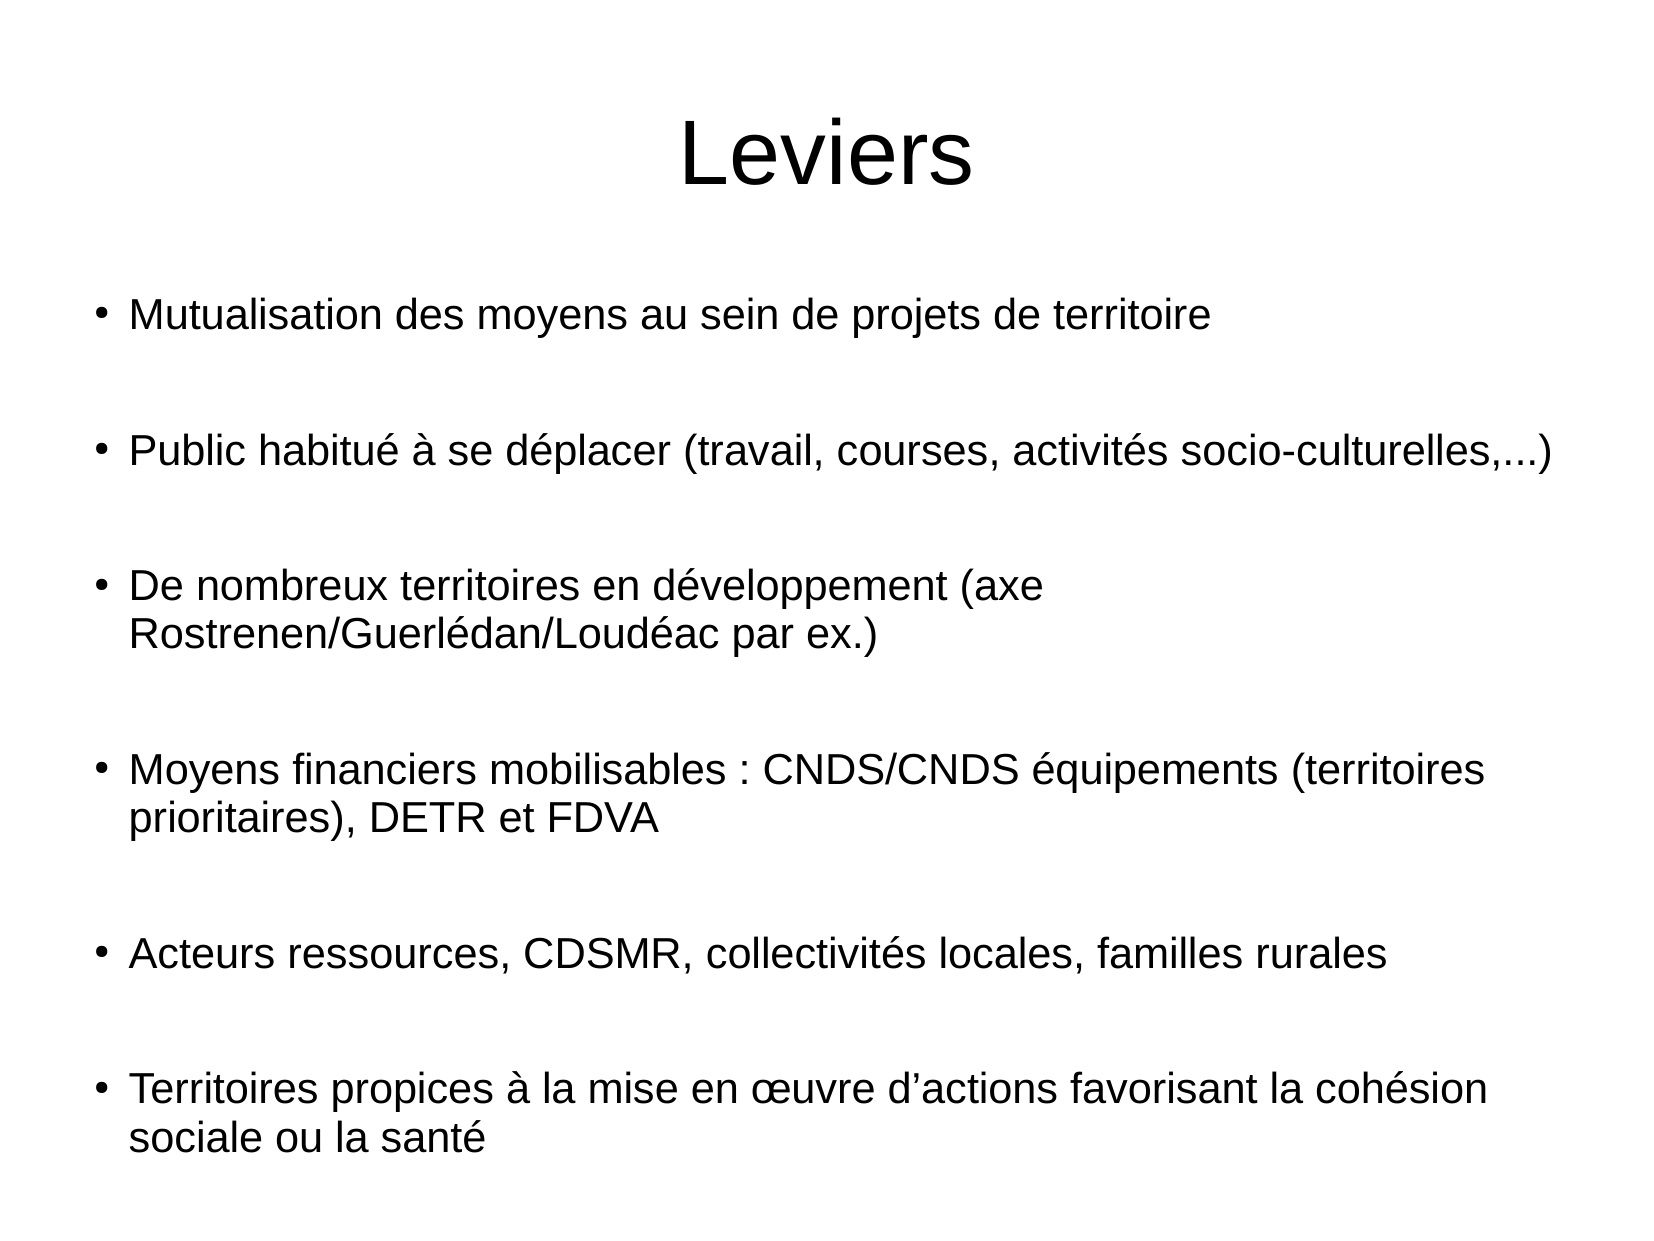

# Leviers
Mutualisation des moyens au sein de projets de territoire
Public habitué à se déplacer (travail, courses, activités socio-culturelles,...)
De nombreux territoires en développement (axe Rostrenen/Guerlédan/Loudéac par ex.)
Moyens financiers mobilisables : CNDS/CNDS équipements (territoires prioritaires), DETR et FDVA
Acteurs ressources, CDSMR, collectivités locales, familles rurales
Territoires propices à la mise en œuvre d’actions favorisant la cohésion sociale ou la santé